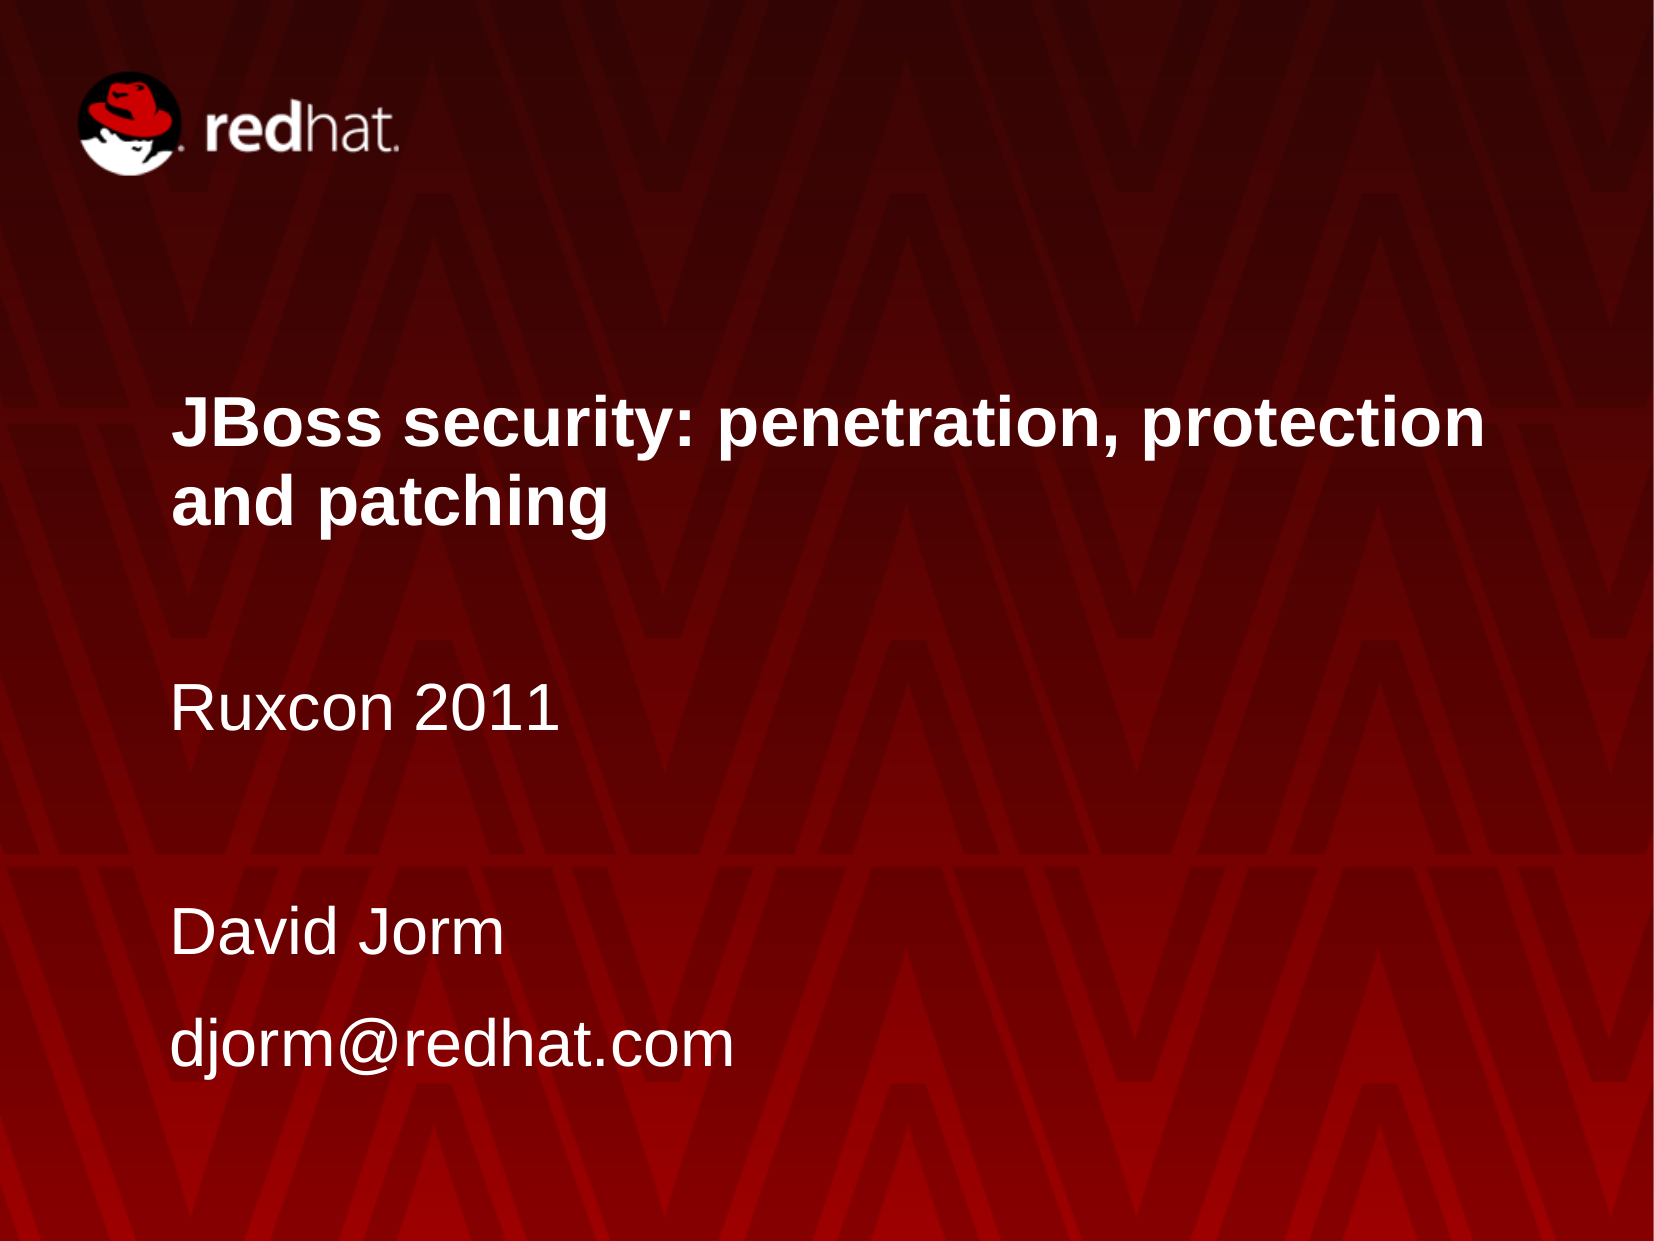

JBoss security: penetration, protection and patching
Ruxcon 2011
David Jorm
djorm@redhat.com